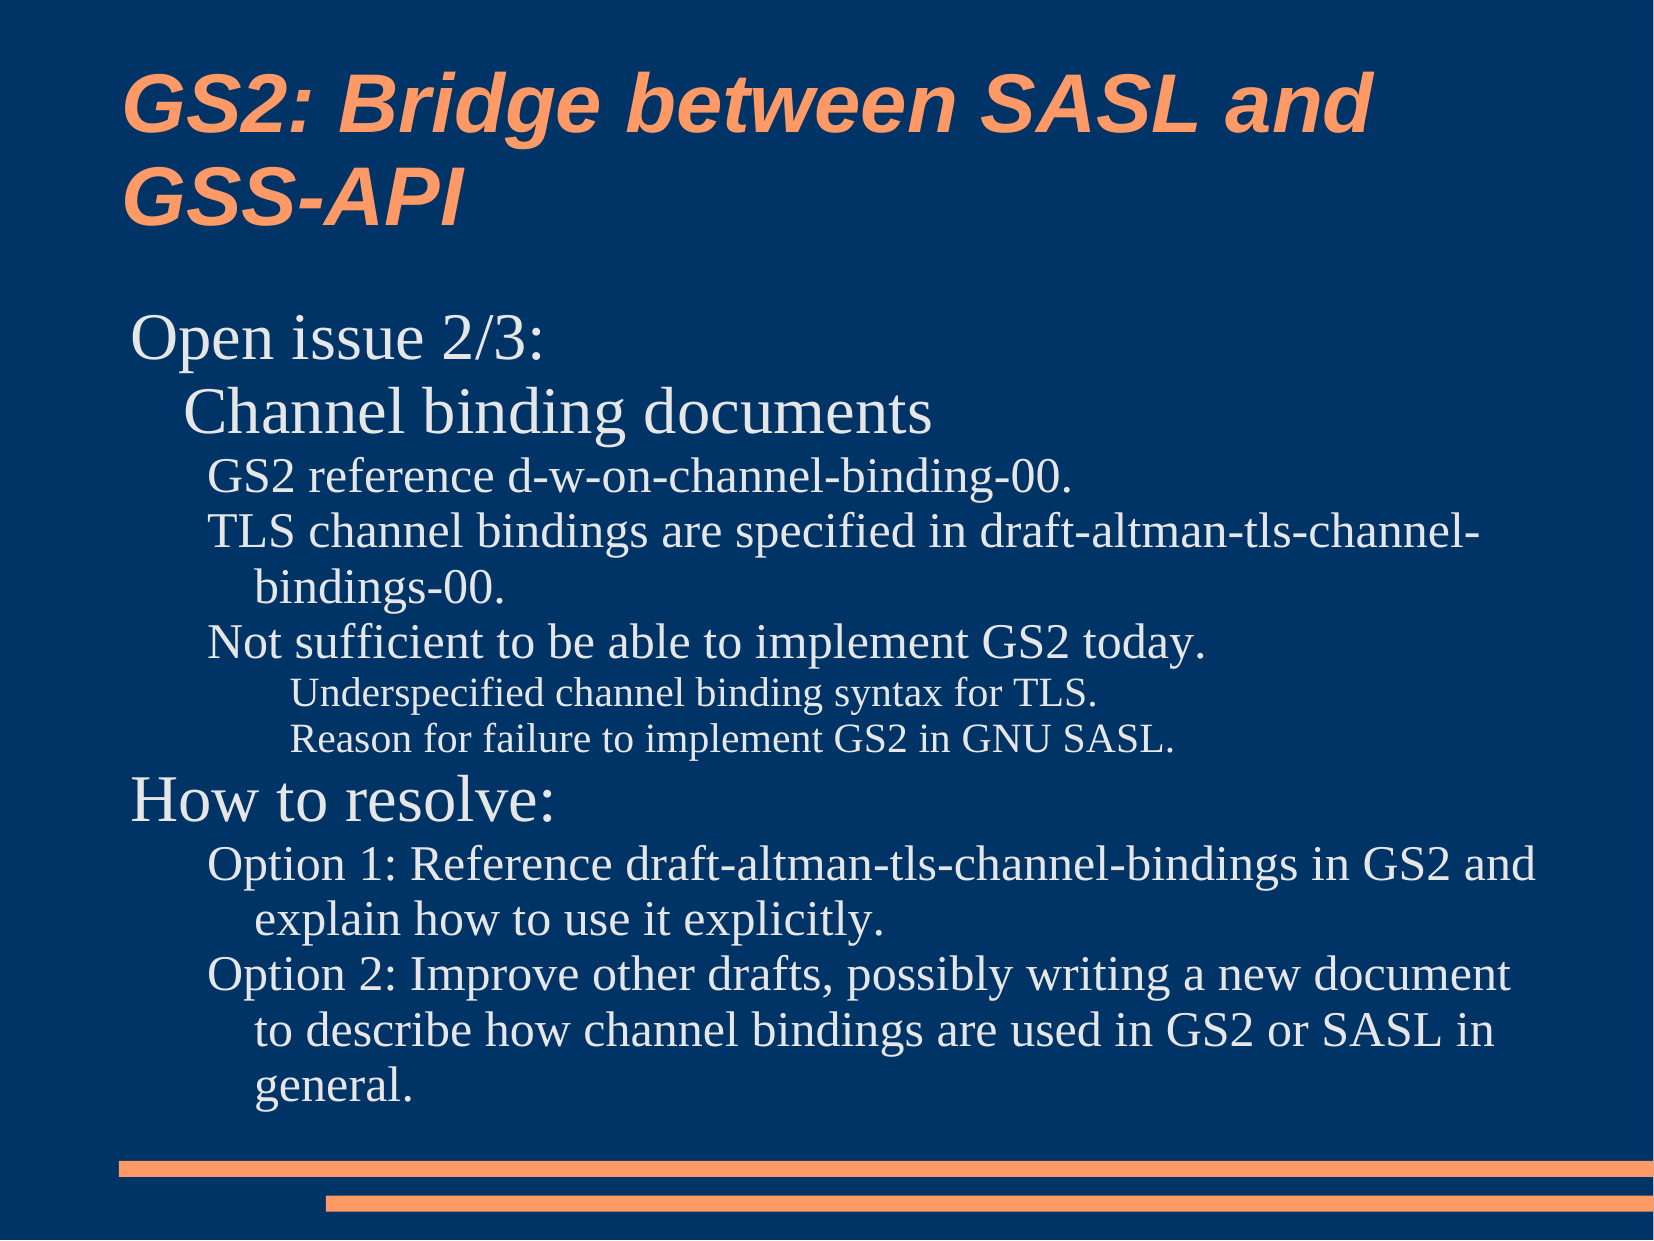

GS2: Bridge between SASL and GSS-API
# Open issue 2/3: Channel binding documents
GS2 reference d-w-on-channel-binding-00.
TLS channel bindings are specified in draft-altman-tls-channel-bindings-00.
Not sufficient to be able to implement GS2 today.
Underspecified channel binding syntax for TLS.
Reason for failure to implement GS2 in GNU SASL.
How to resolve:
Option 1: Reference draft-altman-tls-channel-bindings in GS2 and explain how to use it explicitly.
Option 2: Improve other drafts, possibly writing a new document to describe how channel bindings are used in GS2 or SASL in general.